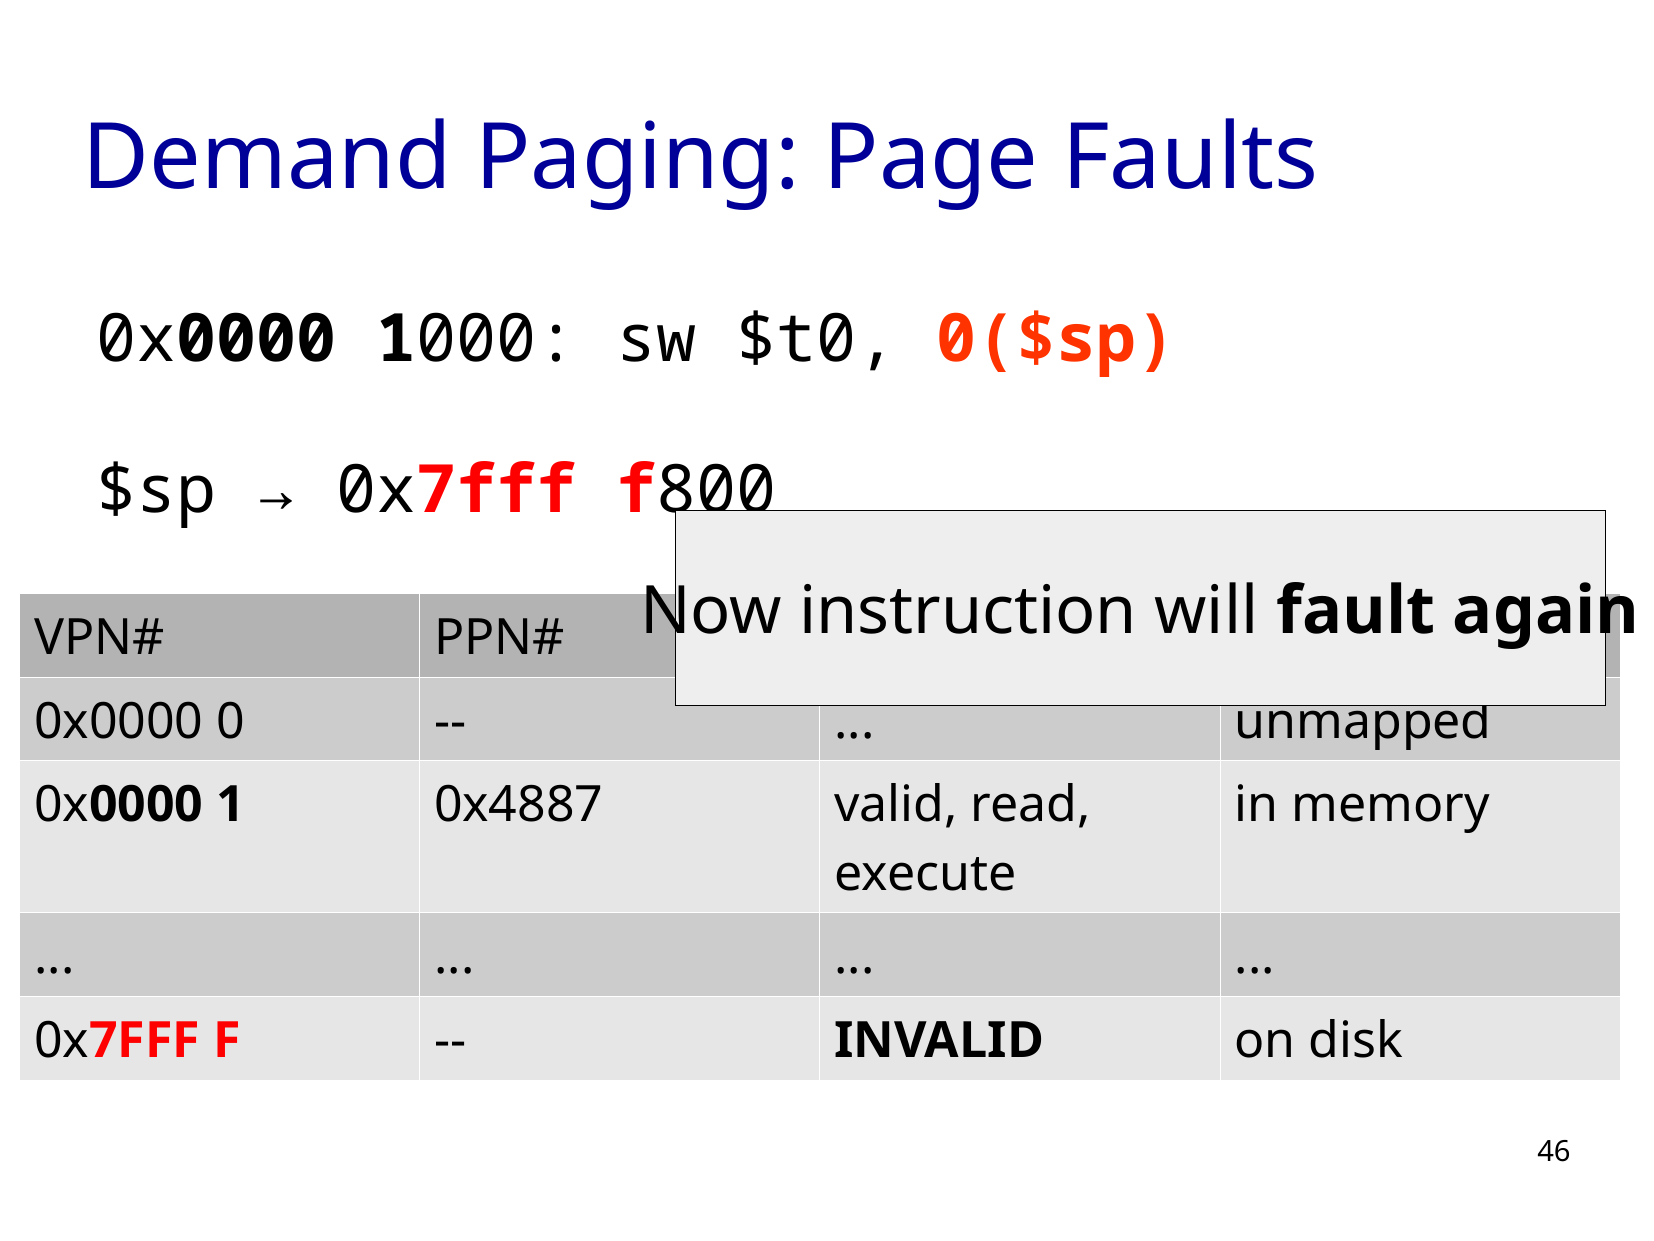

# Demand Paging: Page Faults
0x0000 1000: sw $t0, 0($sp)
$sp → 0x7fff f800
Now instruction will fault again
| VPN# | PPN# | Protection Bits | |
| --- | --- | --- | --- |
| 0x0000 0 | -- | ... | unmapped |
| 0x0000 1 | 0x4887 | valid, read, execute | in memory |
| ... | ... | ... | ... |
| 0x7FFF F | -- | INVALID | on disk |
46